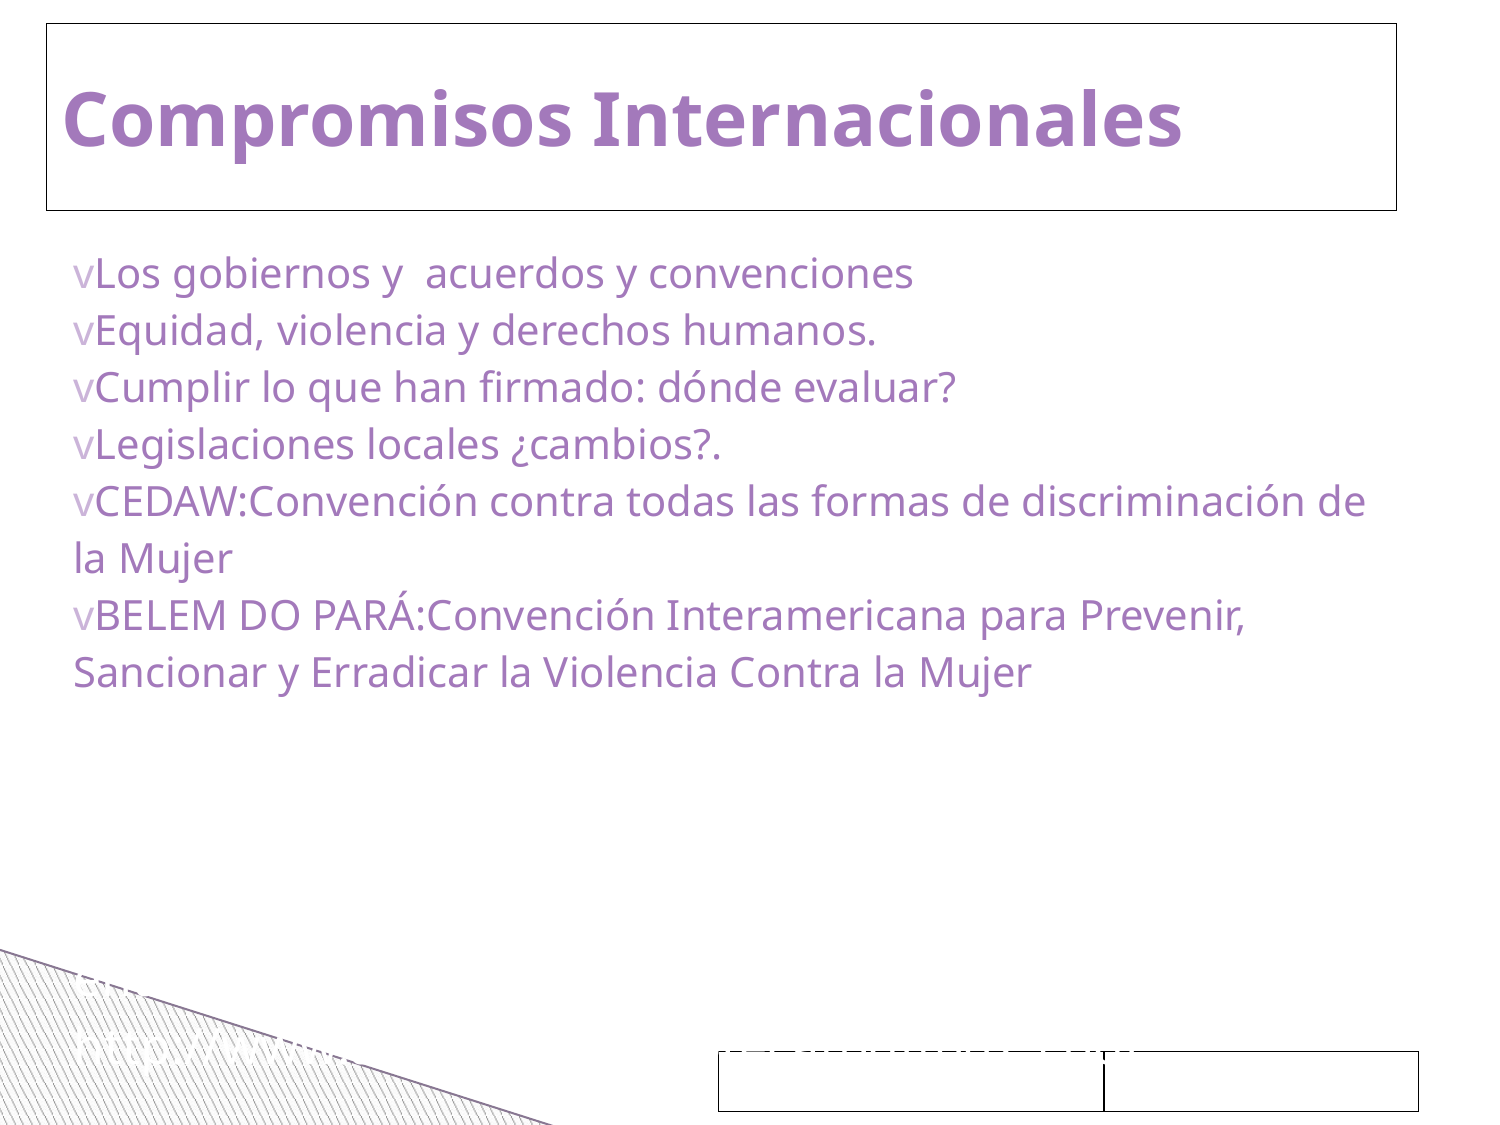

# Compromisos Internacionales
Los gobiernos y acuerdos y convenciones
Equidad, violencia y derechos humanos.
Cumplir lo que han firmado: dónde evaluar?
Legislaciones locales ¿cambios?.
CEDAW:Convención contra todas las formas de discriminación de la Mujer
BELEM DO PARÁ:Convención Interamericana para Prevenir, Sancionar y Erradicar la Violencia Contra la Mujer
http://www.conadeh.hn/programas.htm
http://www.defensoriadelpueblo.gob.pa/ResolucionesCCPDH/6.pdf
http://www.un.org/womenwatch/daw/cedaw/text/sconvention.htm
http://www.acnur.org/biblioteca/pdf/0029.pdf